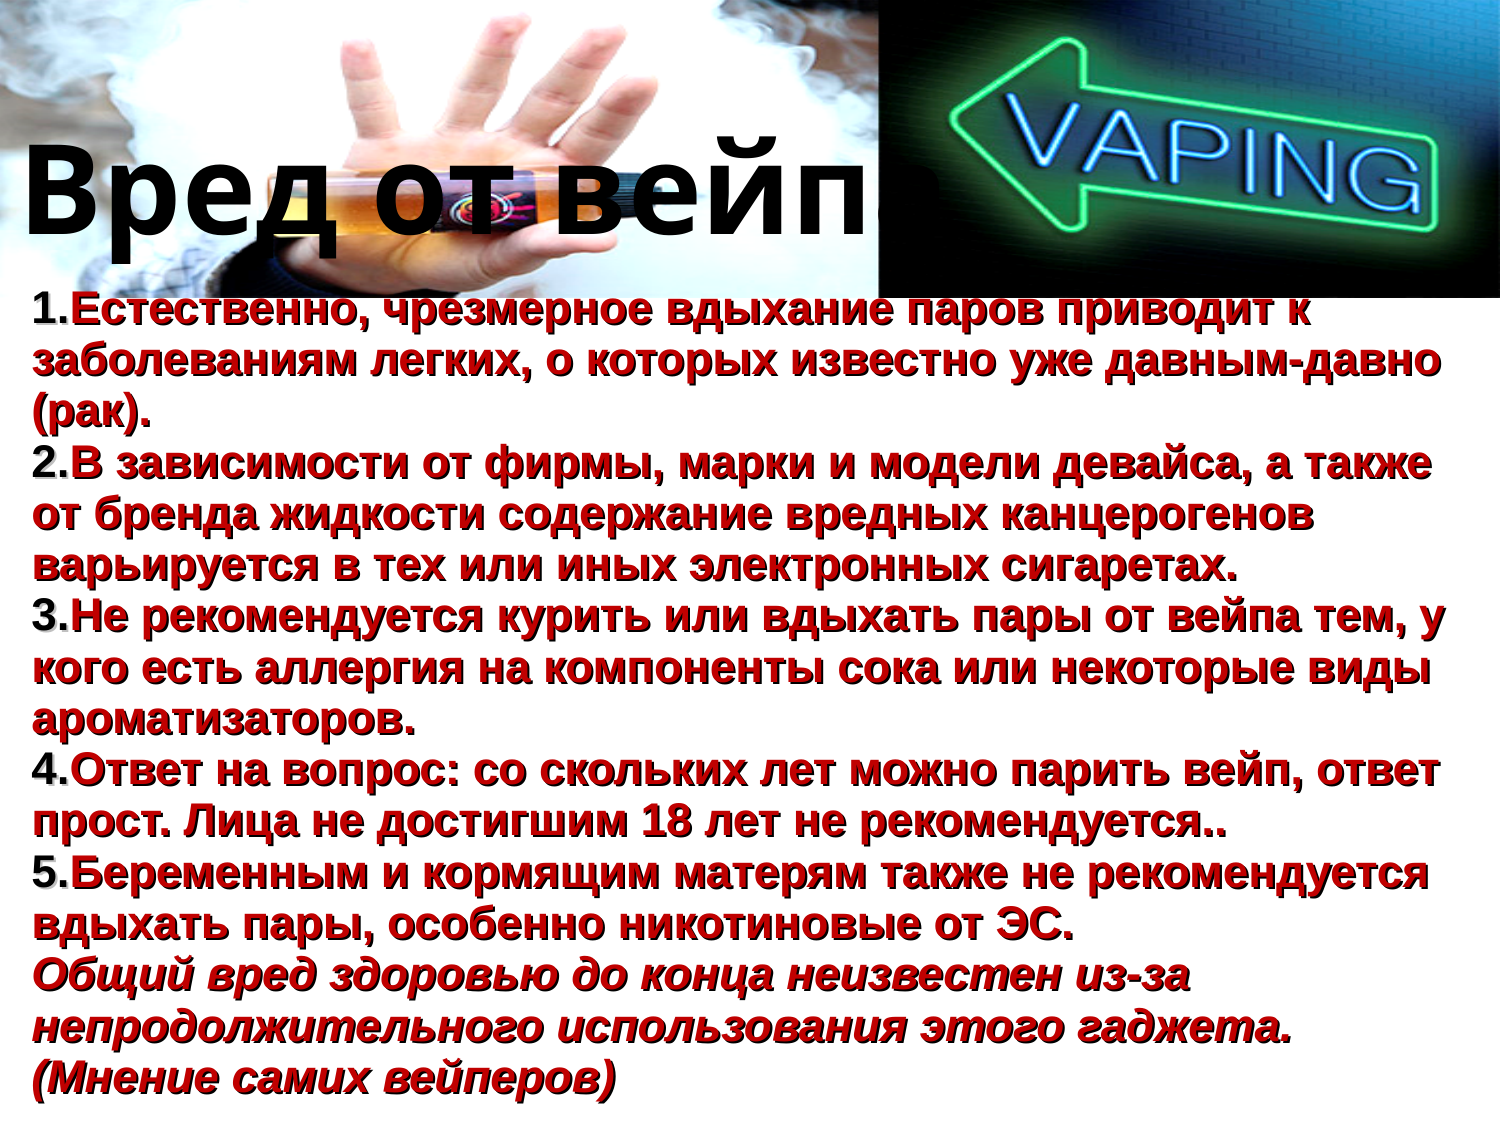

Вред от вейпа
Естественно, чрезмерное вдыхание паров приводит к заболеваниям легких, о которых известно уже давным-давно (рак).
В зависимости от фирмы, марки и модели девайса, а также от бренда жидкости содержание вредных канцерогенов варьируется в тех или иных электронных сигаретах.
Не рекомендуется курить или вдыхать пары от вейпа тем, у кого есть аллергия на компоненты сока или некоторые виды ароматизаторов.
Ответ на вопрос: со скольких лет можно парить вейп, ответ прост. Лица не достигшим 18 лет не рекомендуется..
Беременным и кормящим матерям также не рекомендуется вдыхать пары, особенно никотиновые от ЭС.
Общий вред здоровью до конца неизвестен из-за непродолжительного использования этого гаджета. (Мнение самих вейперов)